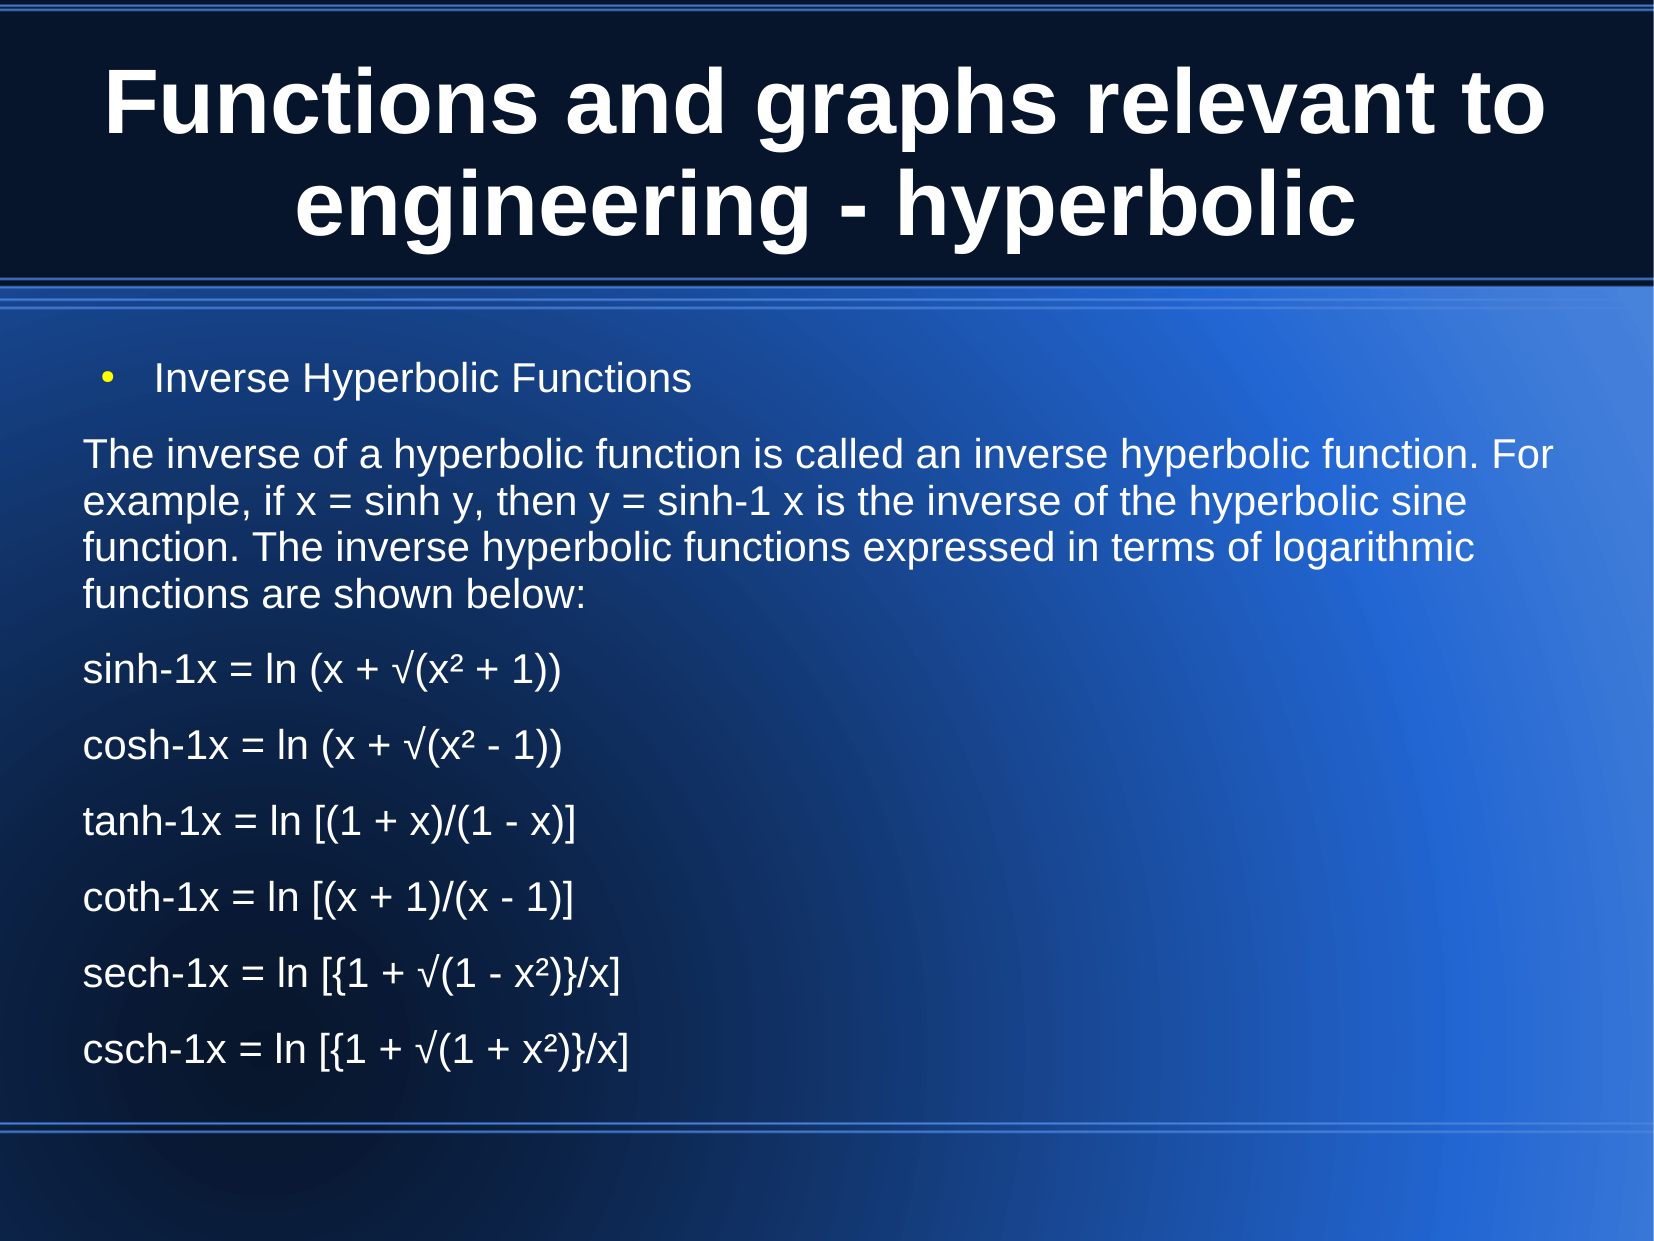

# Functions and graphs relevant to engineering - hyperbolic
Inverse Hyperbolic Functions
The inverse of a hyperbolic function is called an inverse hyperbolic function. For example, if x = sinh y, then y = sinh-1 x is the inverse of the hyperbolic sine function. The inverse hyperbolic functions expressed in terms of logarithmic functions are shown below:
sinh-1x = ln (x + √(x² + 1))
cosh-1x = ln (x + √(x² - 1))
tanh-1x = ln [(1 + x)/(1 - x)]
coth-1x = ln [(x + 1)/(x - 1)]
sech-1x = ln [{1 + √(1 - x²)}/x]
csch-1x = ln [{1 + √(1 + x²)}/x]